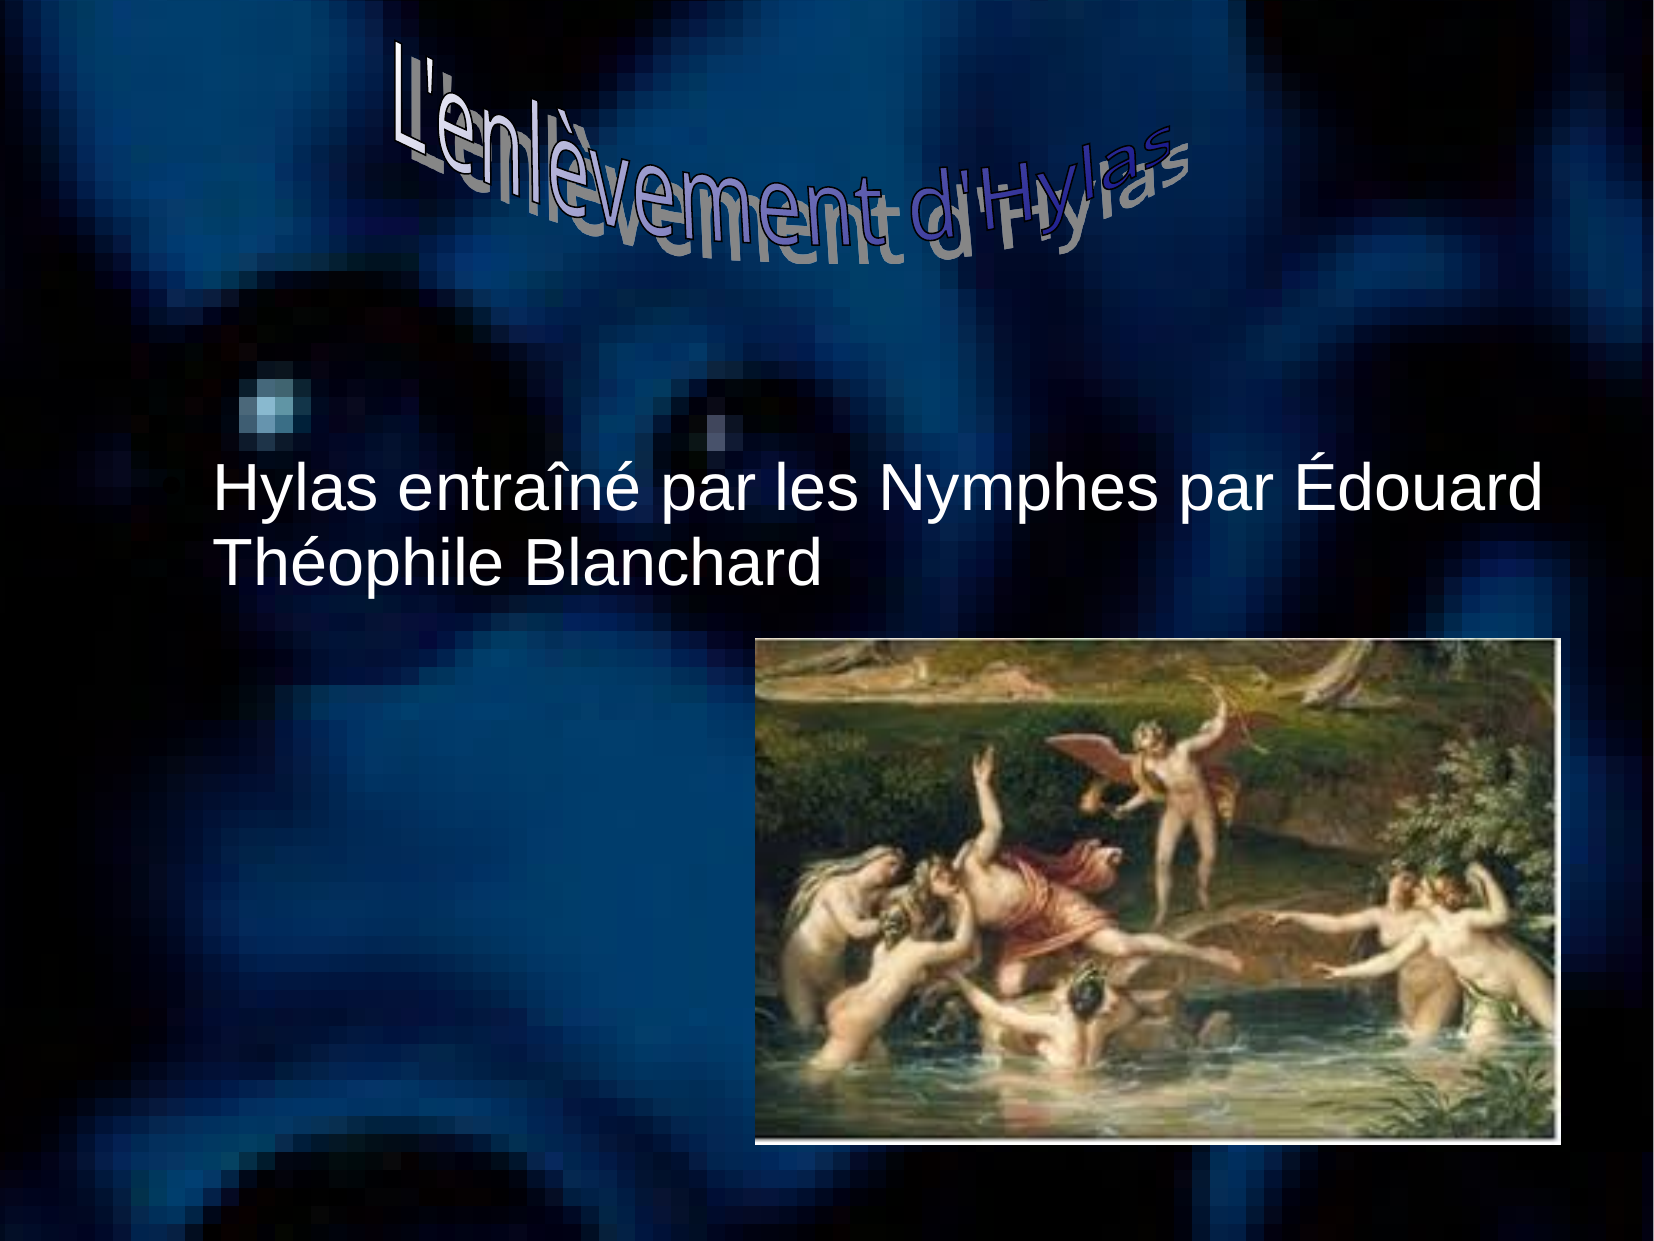

L'enlèvement d'Hylas
# Hylas entraîné par les Nymphes par Édouard Théophile Blanchard